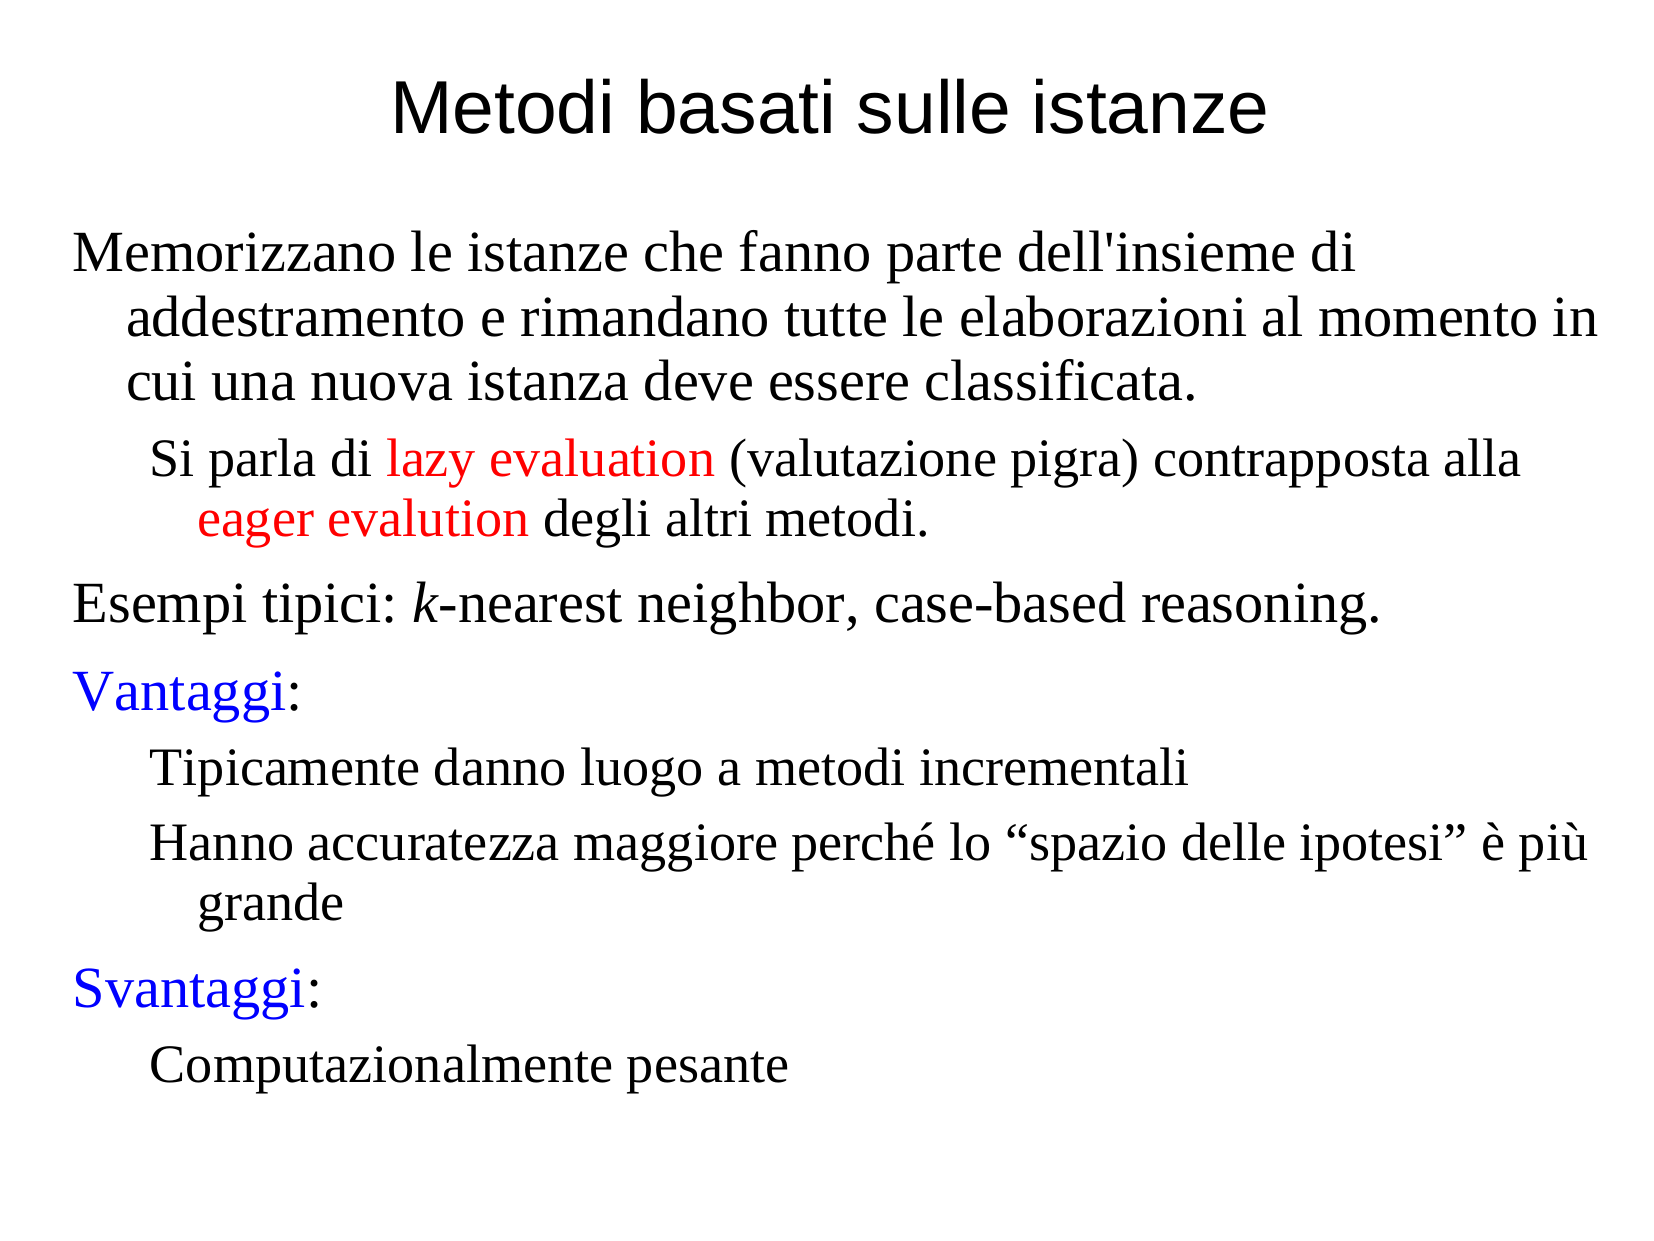

# Metodi basati sulle istanze
Memorizzano le istanze che fanno parte dell'insieme di addestramento e rimandano tutte le elaborazioni al momento in cui una nuova istanza deve essere classificata.
Si parla di lazy evaluation (valutazione pigra) contrapposta alla eager evalution degli altri metodi.
Esempi tipici: k-nearest neighbor, case-based reasoning.
Vantaggi:
Tipicamente danno luogo a metodi incrementali
Hanno accuratezza maggiore perché lo “spazio delle ipotesi” è più grande
Svantaggi:
Computazionalmente pesante